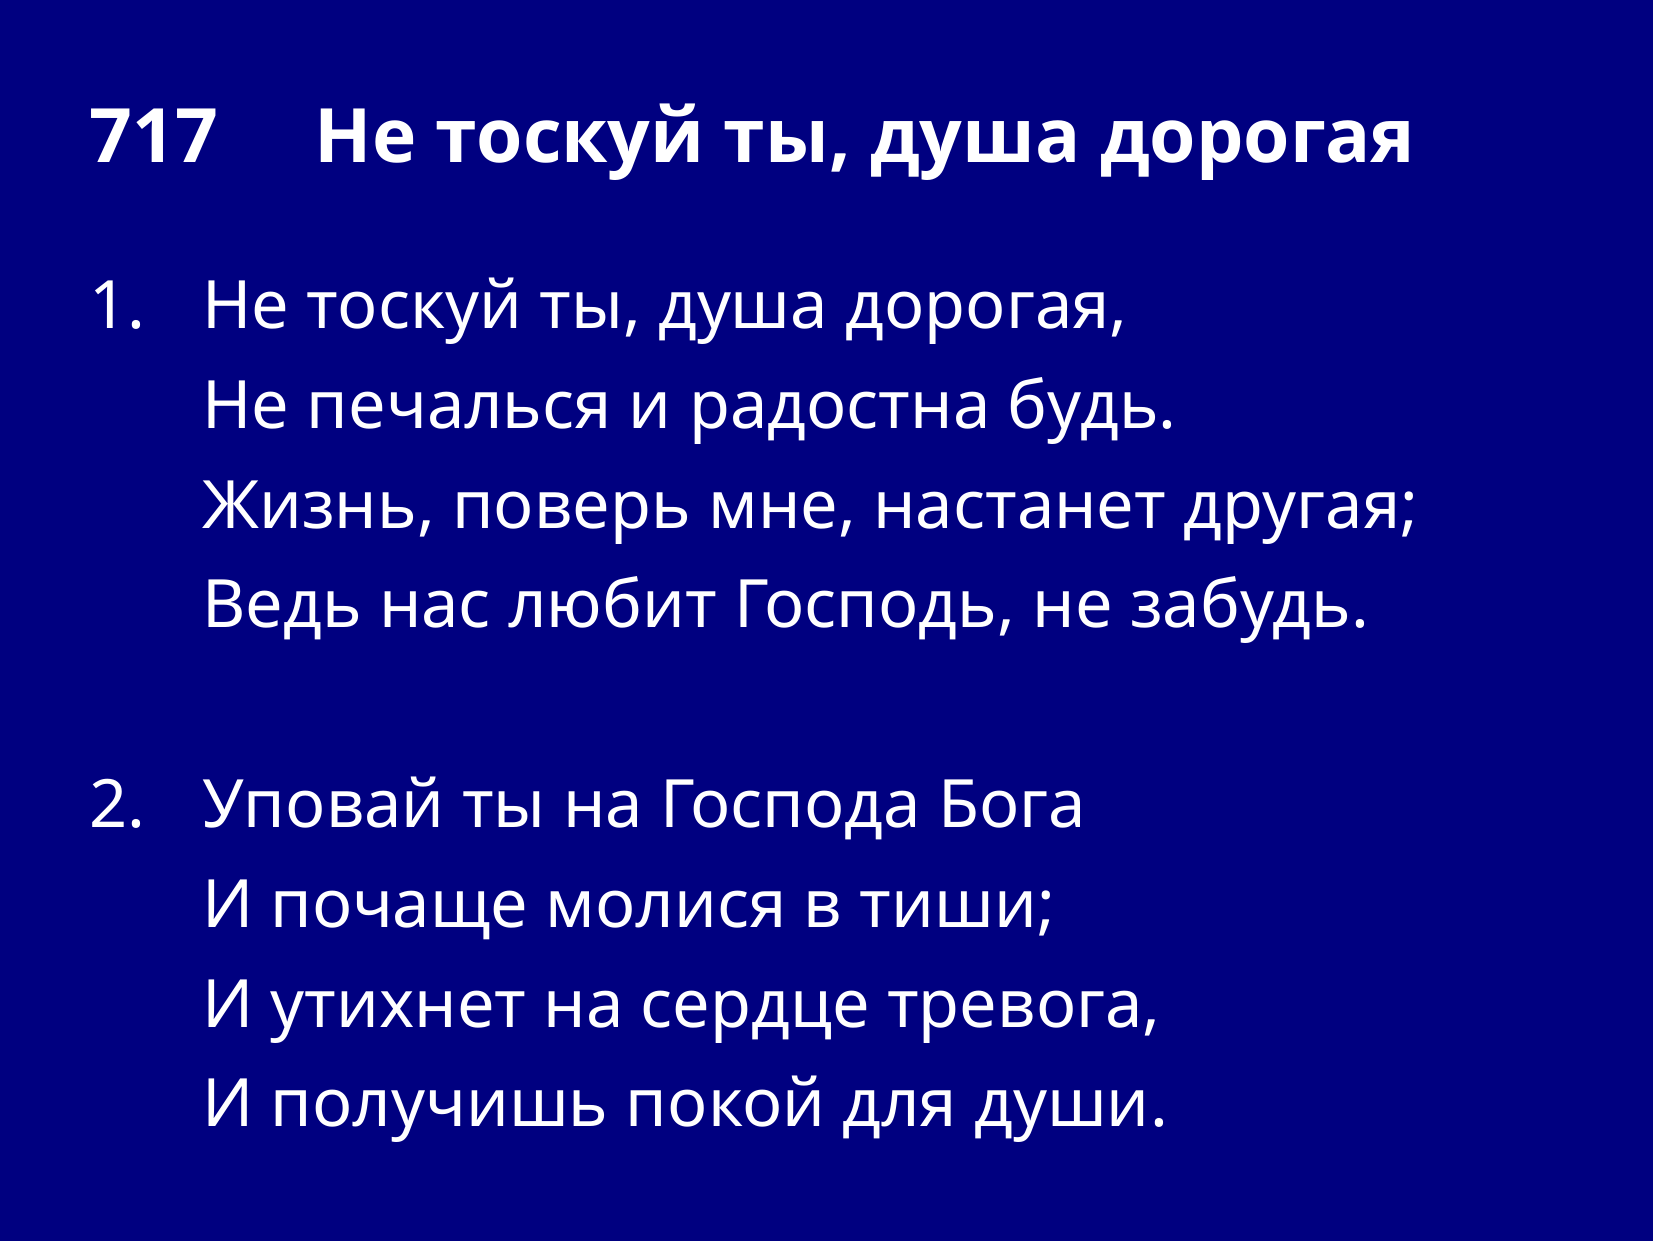

717	Не тоскуй ты, душа дорогая
1.	Не тоскуй ты, душа дорогая,
	Не печалься и радостна будь.
	Жизнь, поверь мне, настанет другая;
	Ведь нас любит Господь, не забудь.
2.	Уповай ты на Господа Бога
	И почаще молися в тиши;
	И утихнет на сердце тревога,
	И получишь покой для души.